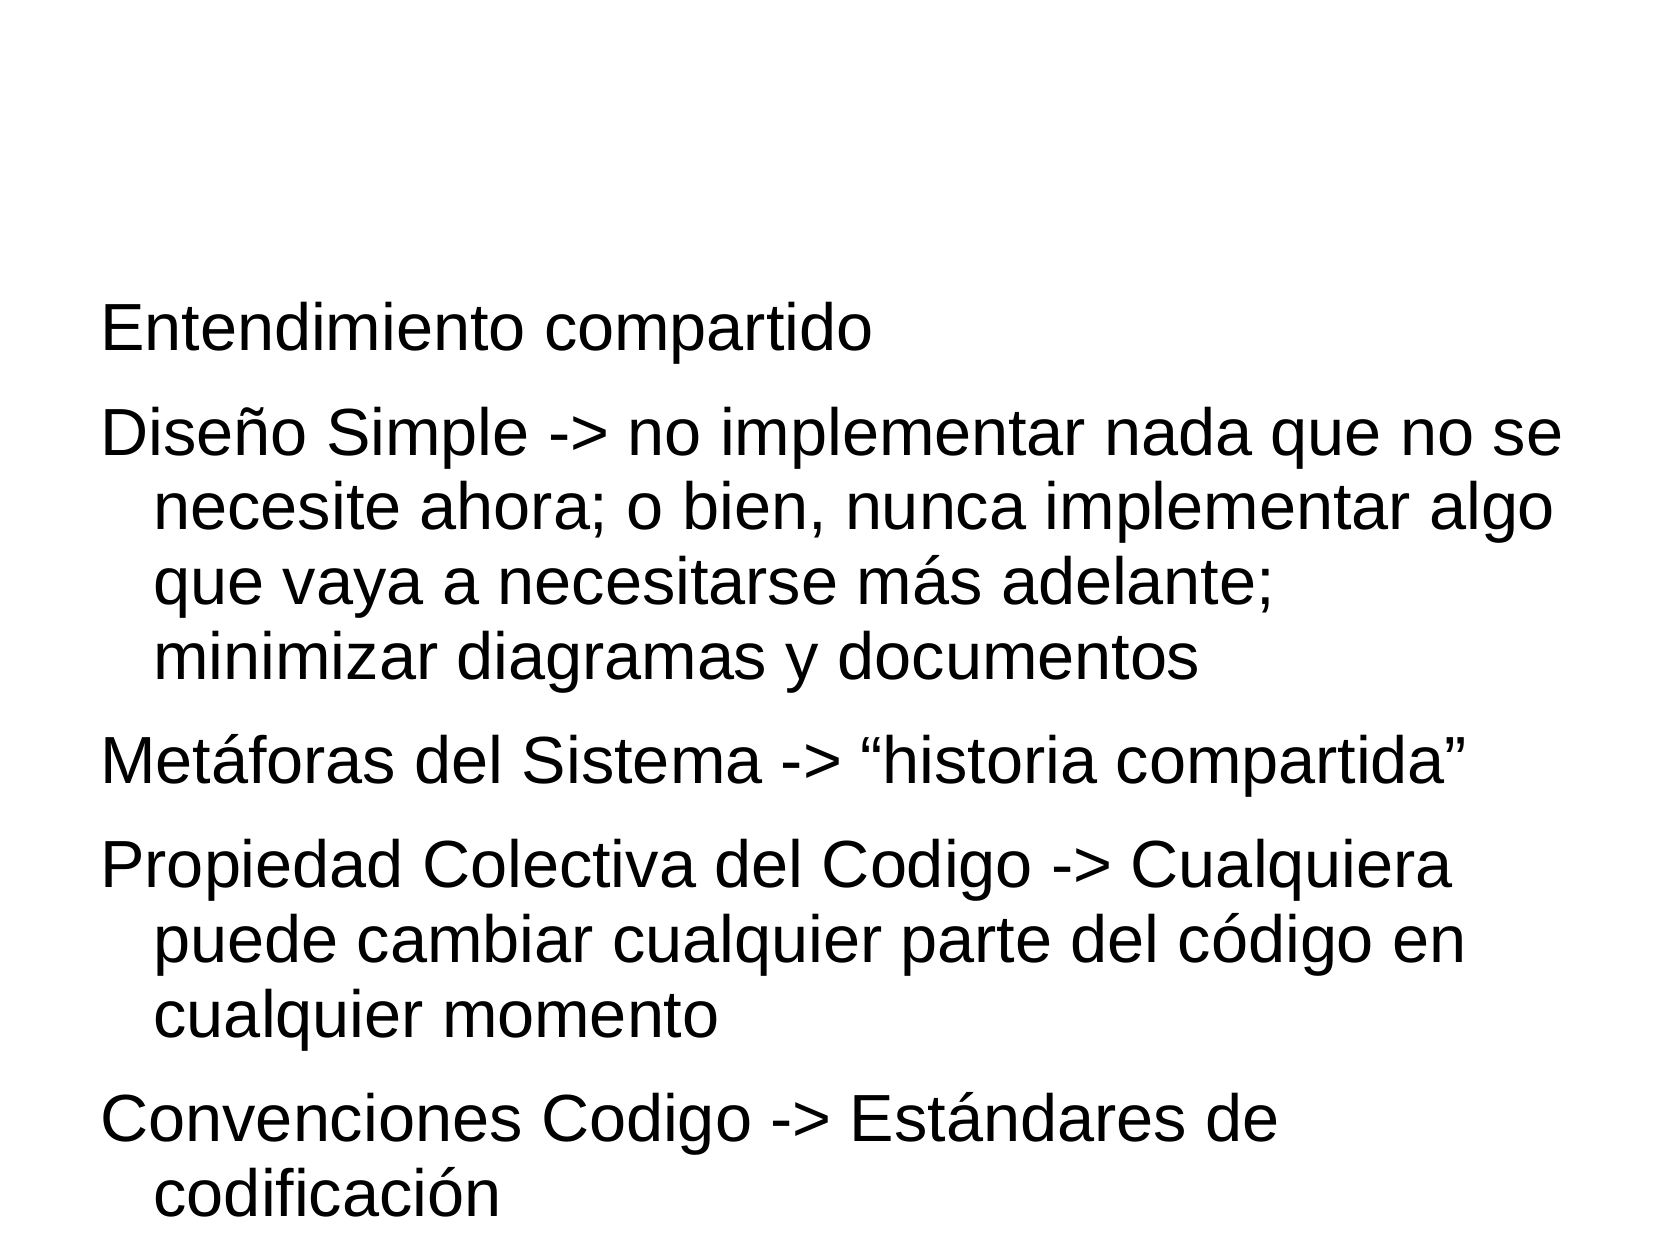

#
Entendimiento compartido
Diseño Simple -> no implementar nada que no se necesite ahora; o bien, nunca implementar algo que vaya a necesitarse más adelante; minimizar diagramas y documentos
Metáforas del Sistema -> “historia compartida”
Propiedad Colectiva del Codigo -> Cualquiera puede cambiar cualquier parte del código en cualquier momento
Convenciones Codigo -> Estándares de codificación